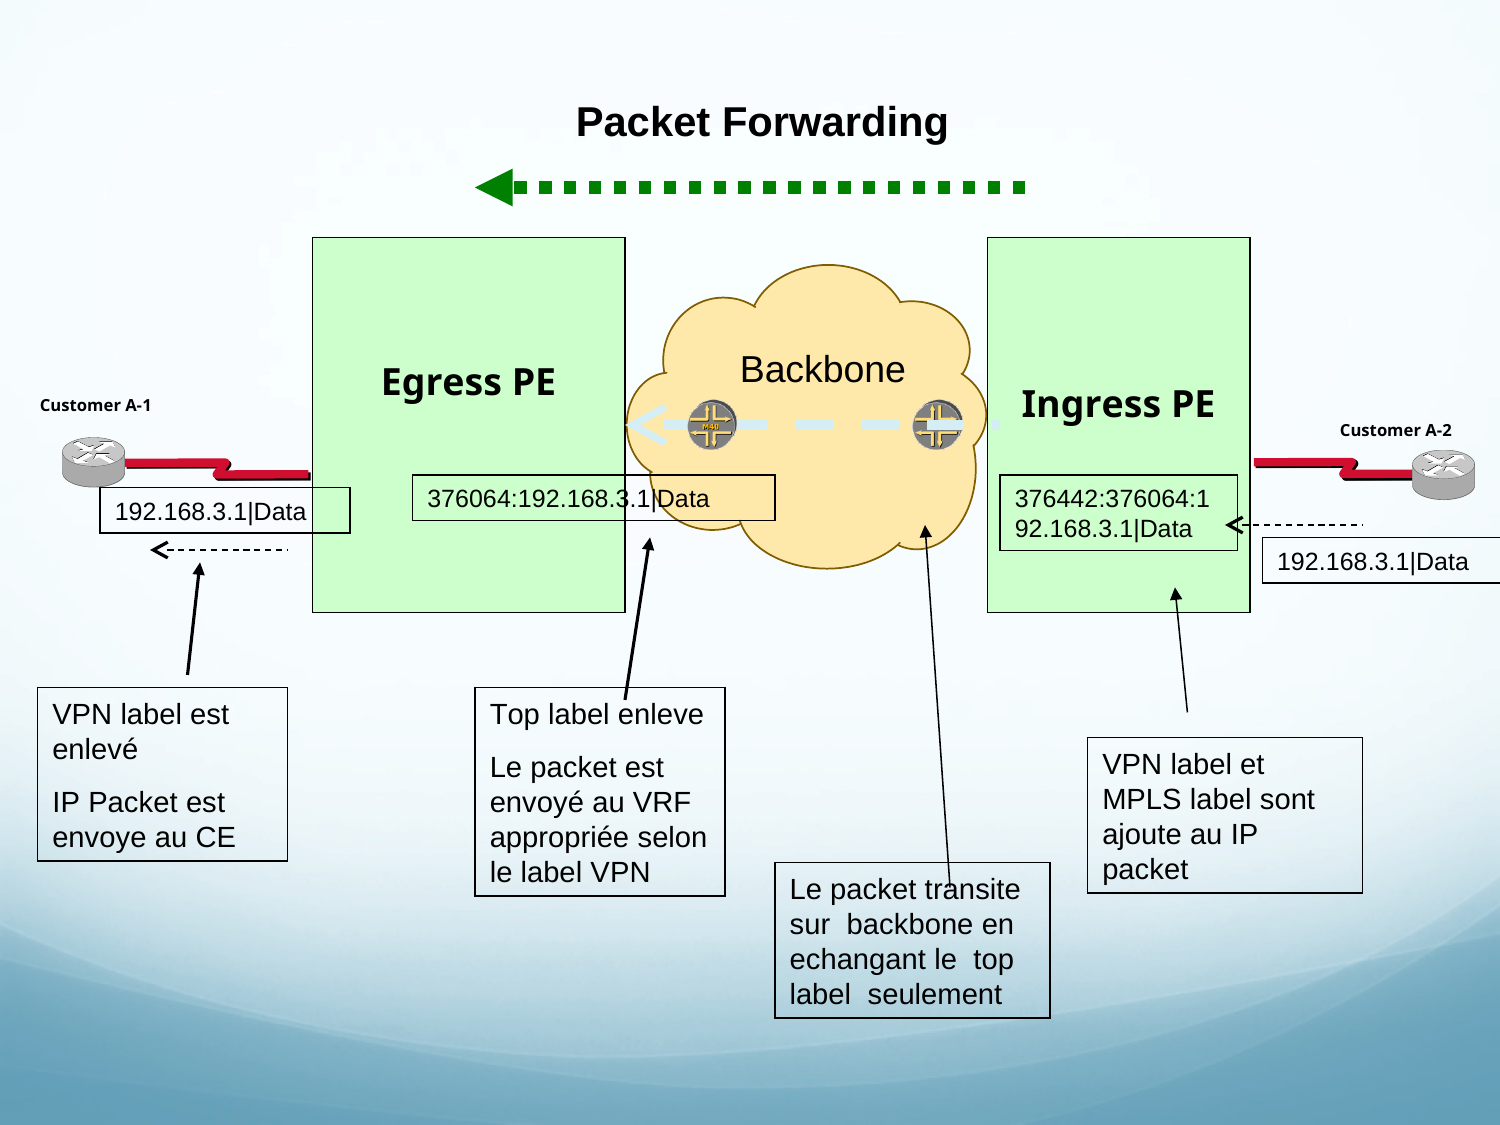

Packet Forwarding
Egress PE
Ingress PE
Backbone
Customer A-1
Customer A-2
376064:192.168.3.1|Data
376442:376064:192.168.3.1|Data
192.168.3.1|Data
192.168.3.1|Data
VPN label est enlevé
IP Packet est envoye au CE
Top label enleve
Le packet est envoyé au VRF appropriée selon le label VPN
VPN label et MPLS label sont ajoute au IP packet
Le packet transite sur backbone en echangant le top label seulement